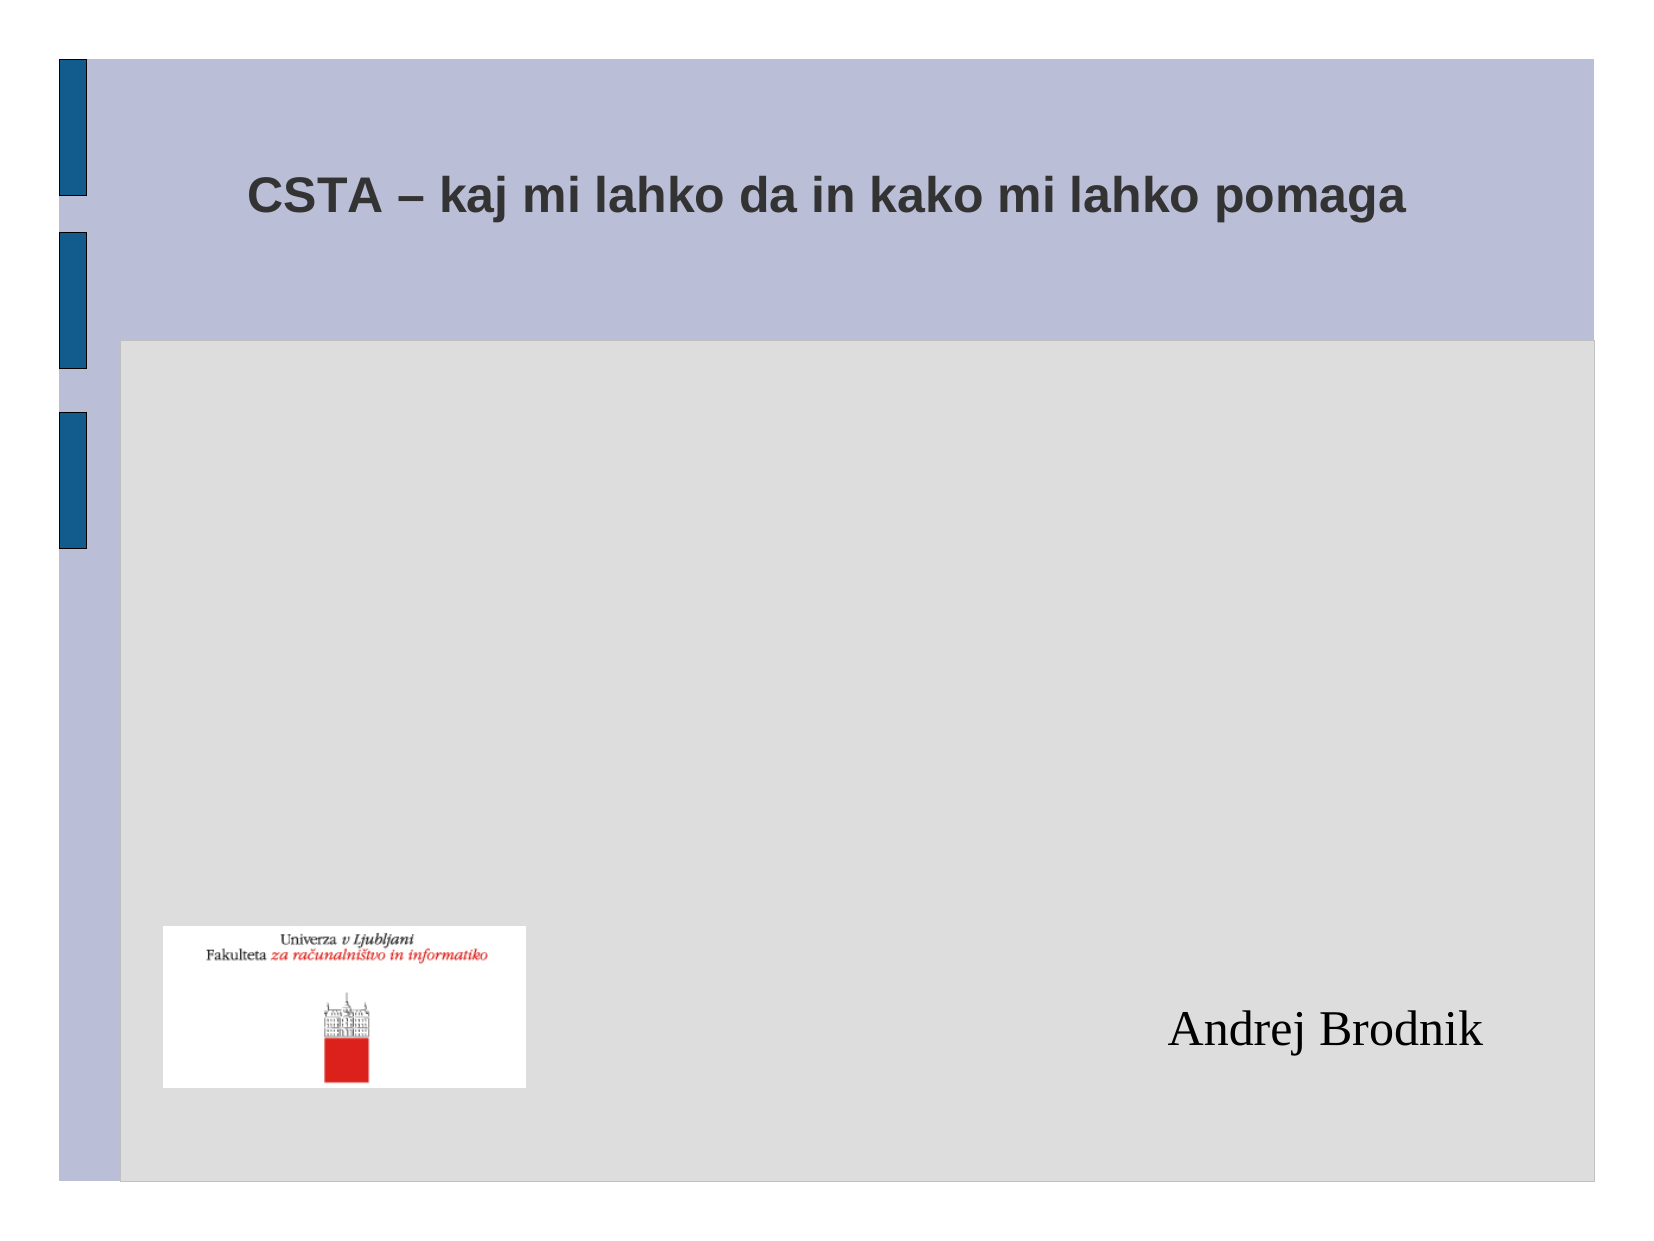

# CSTA – kaj mi lahko da in kako mi lahko pomaga
Andrej Brodnik